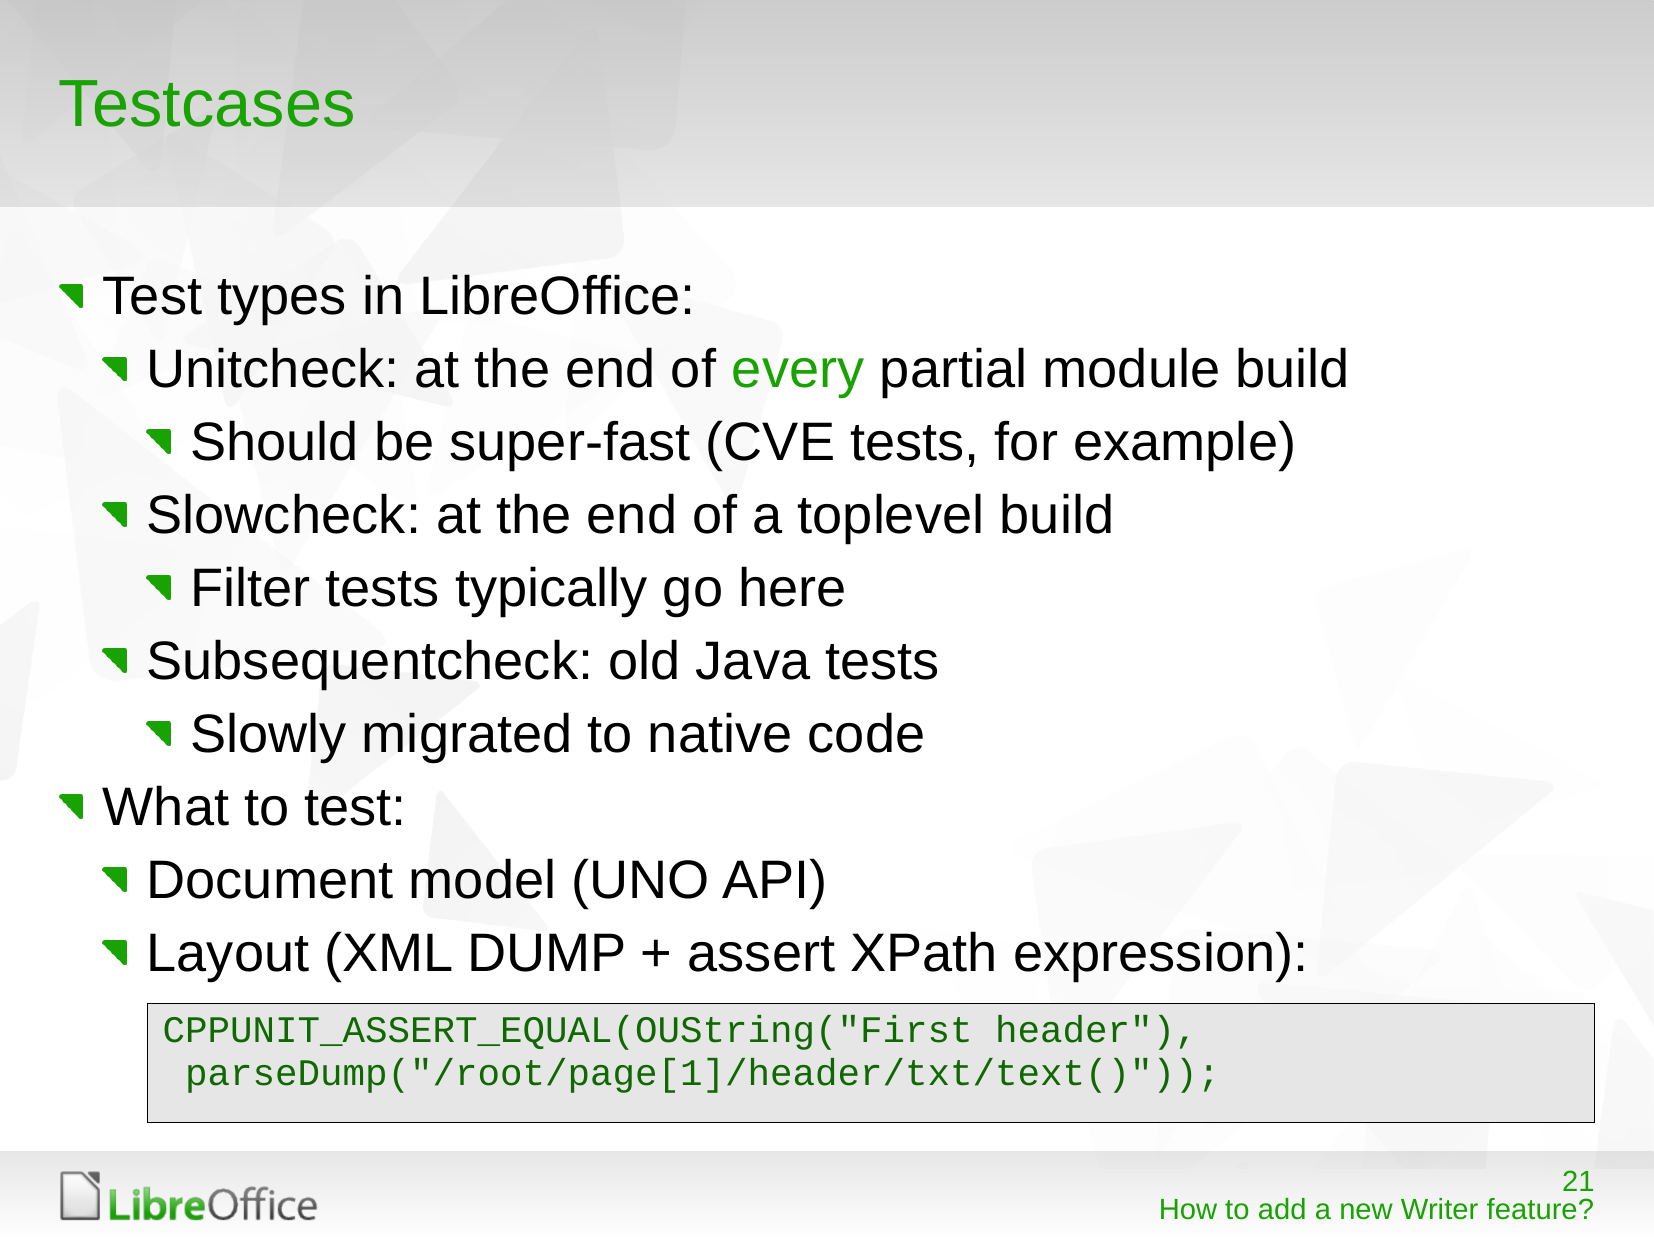

# Testcases
Test types in LibreOffice:
Unitcheck: at the end of every partial module build
Should be super-fast (CVE tests, for example)
Slowcheck: at the end of a toplevel build
Filter tests typically go here
Subsequentcheck: old Java tests
Slowly migrated to native code
What to test:
Document model (UNO API)
Layout (XML DUMP + assert XPath expression):
CPPUNIT_ASSERT_EQUAL(OUString("First header"),
 parseDump("/root/page[1]/header/txt/text()"));
21
How to add a new Writer feature?